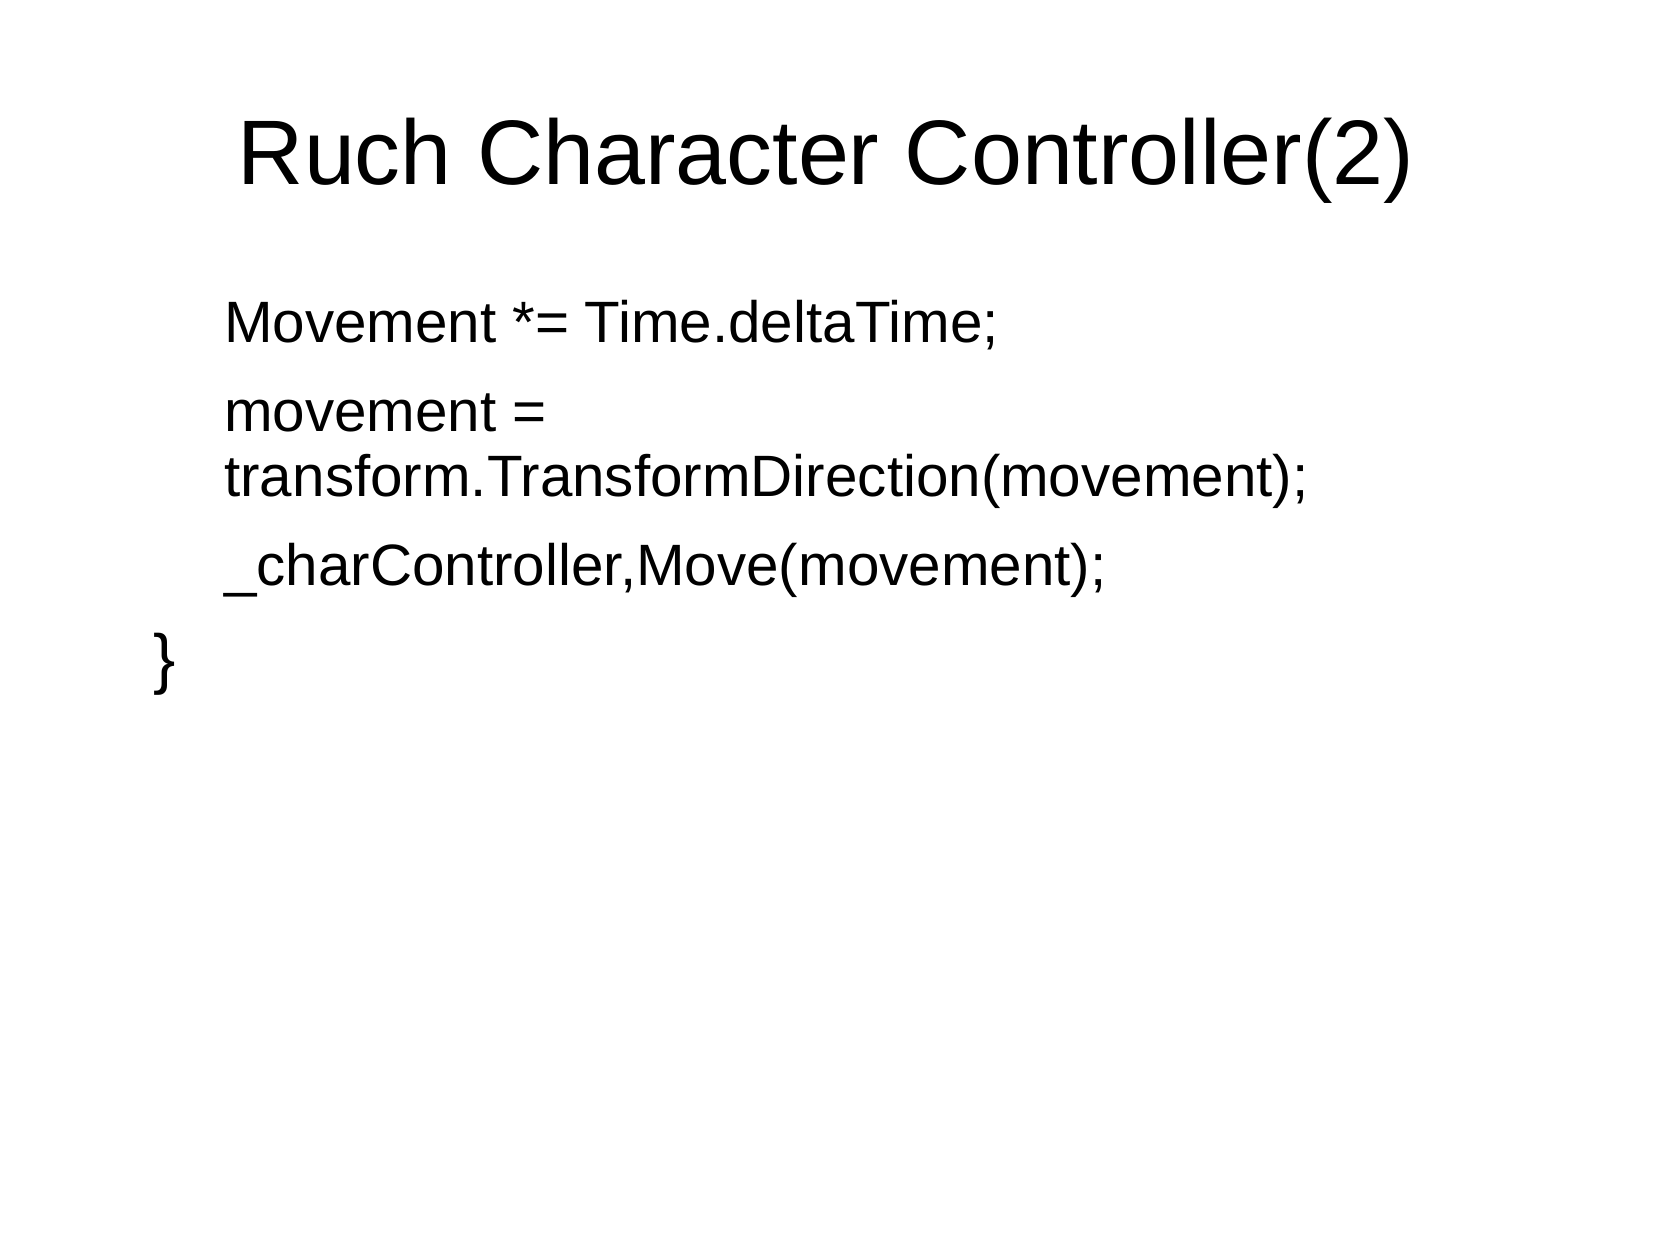

# Ruch Character Controller(2)
Movement *= Time.deltaTime;
movement = transform.TransformDirection(movement);
_charController,Move(movement);
}